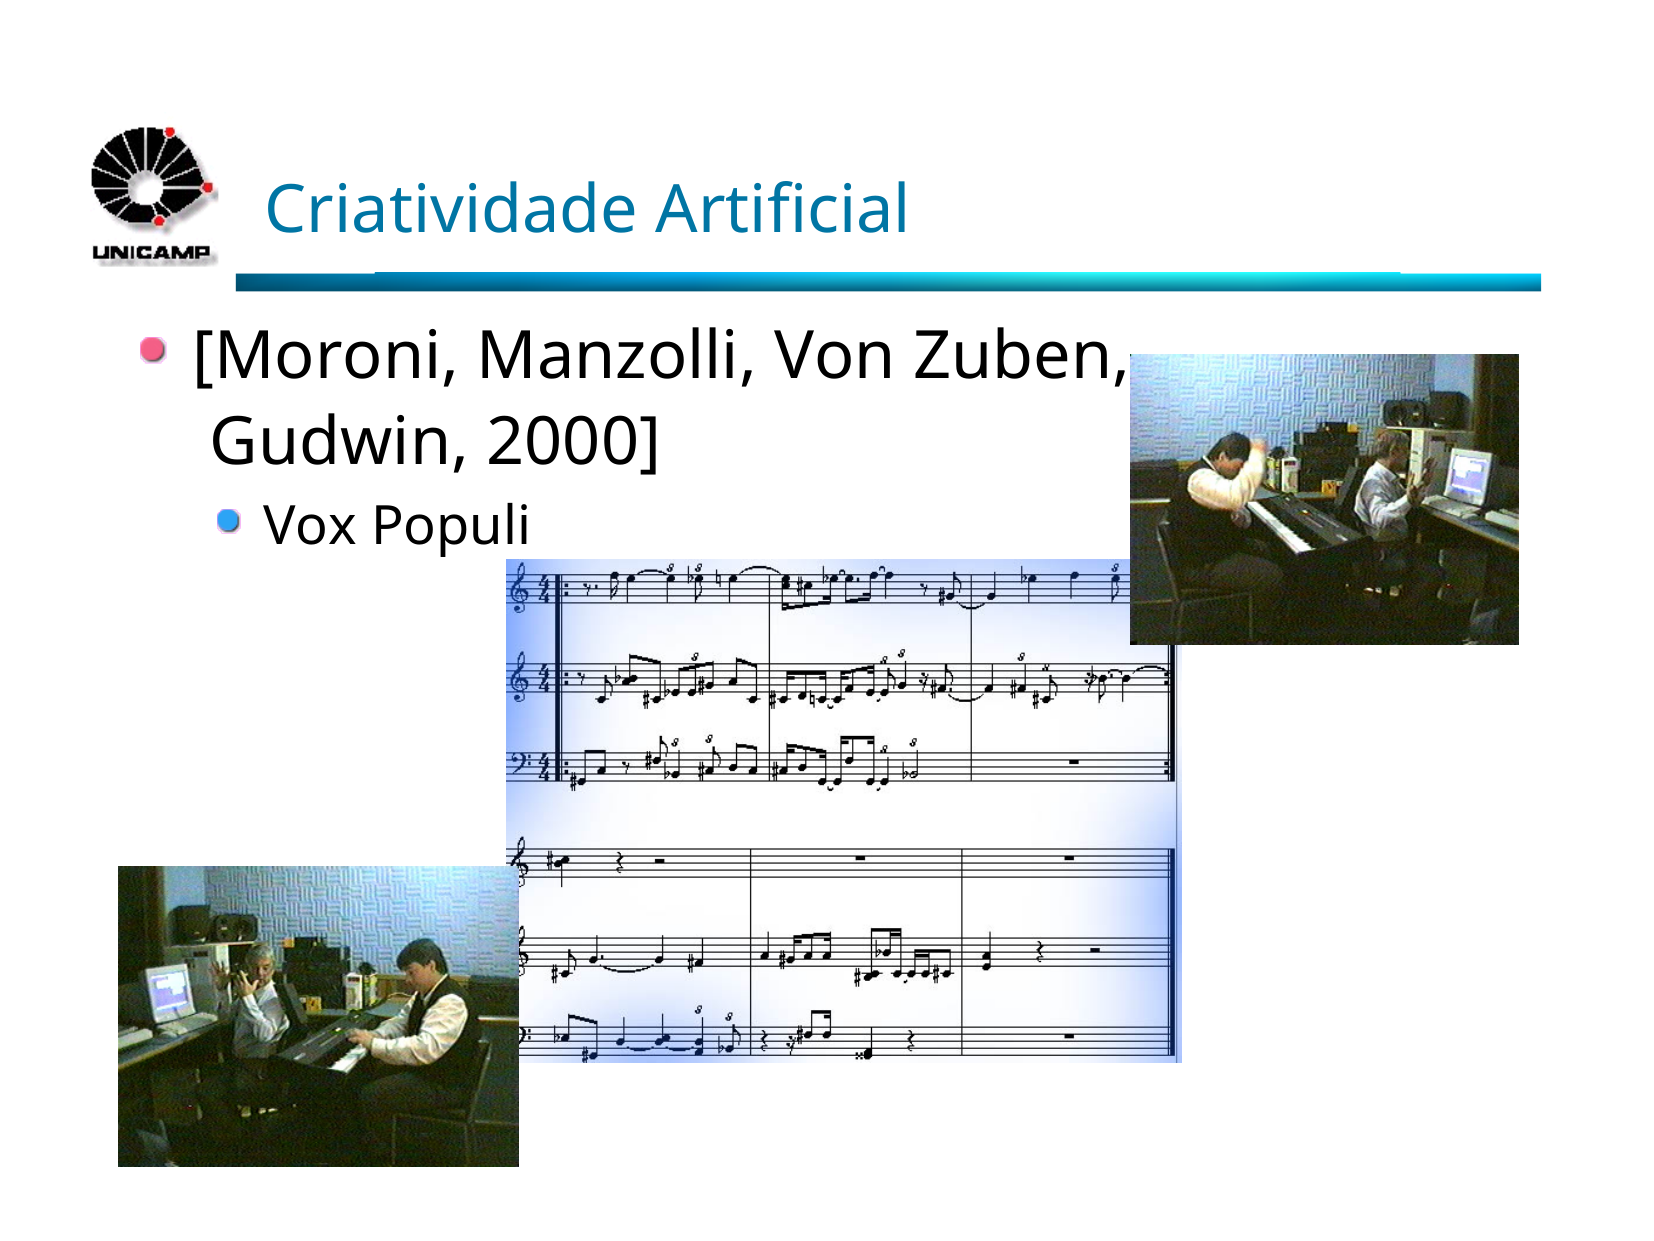

# Criatividade Artificial
[Moroni, Manzolli, Von Zuben,
 Gudwin, 2000]
Vox Populi